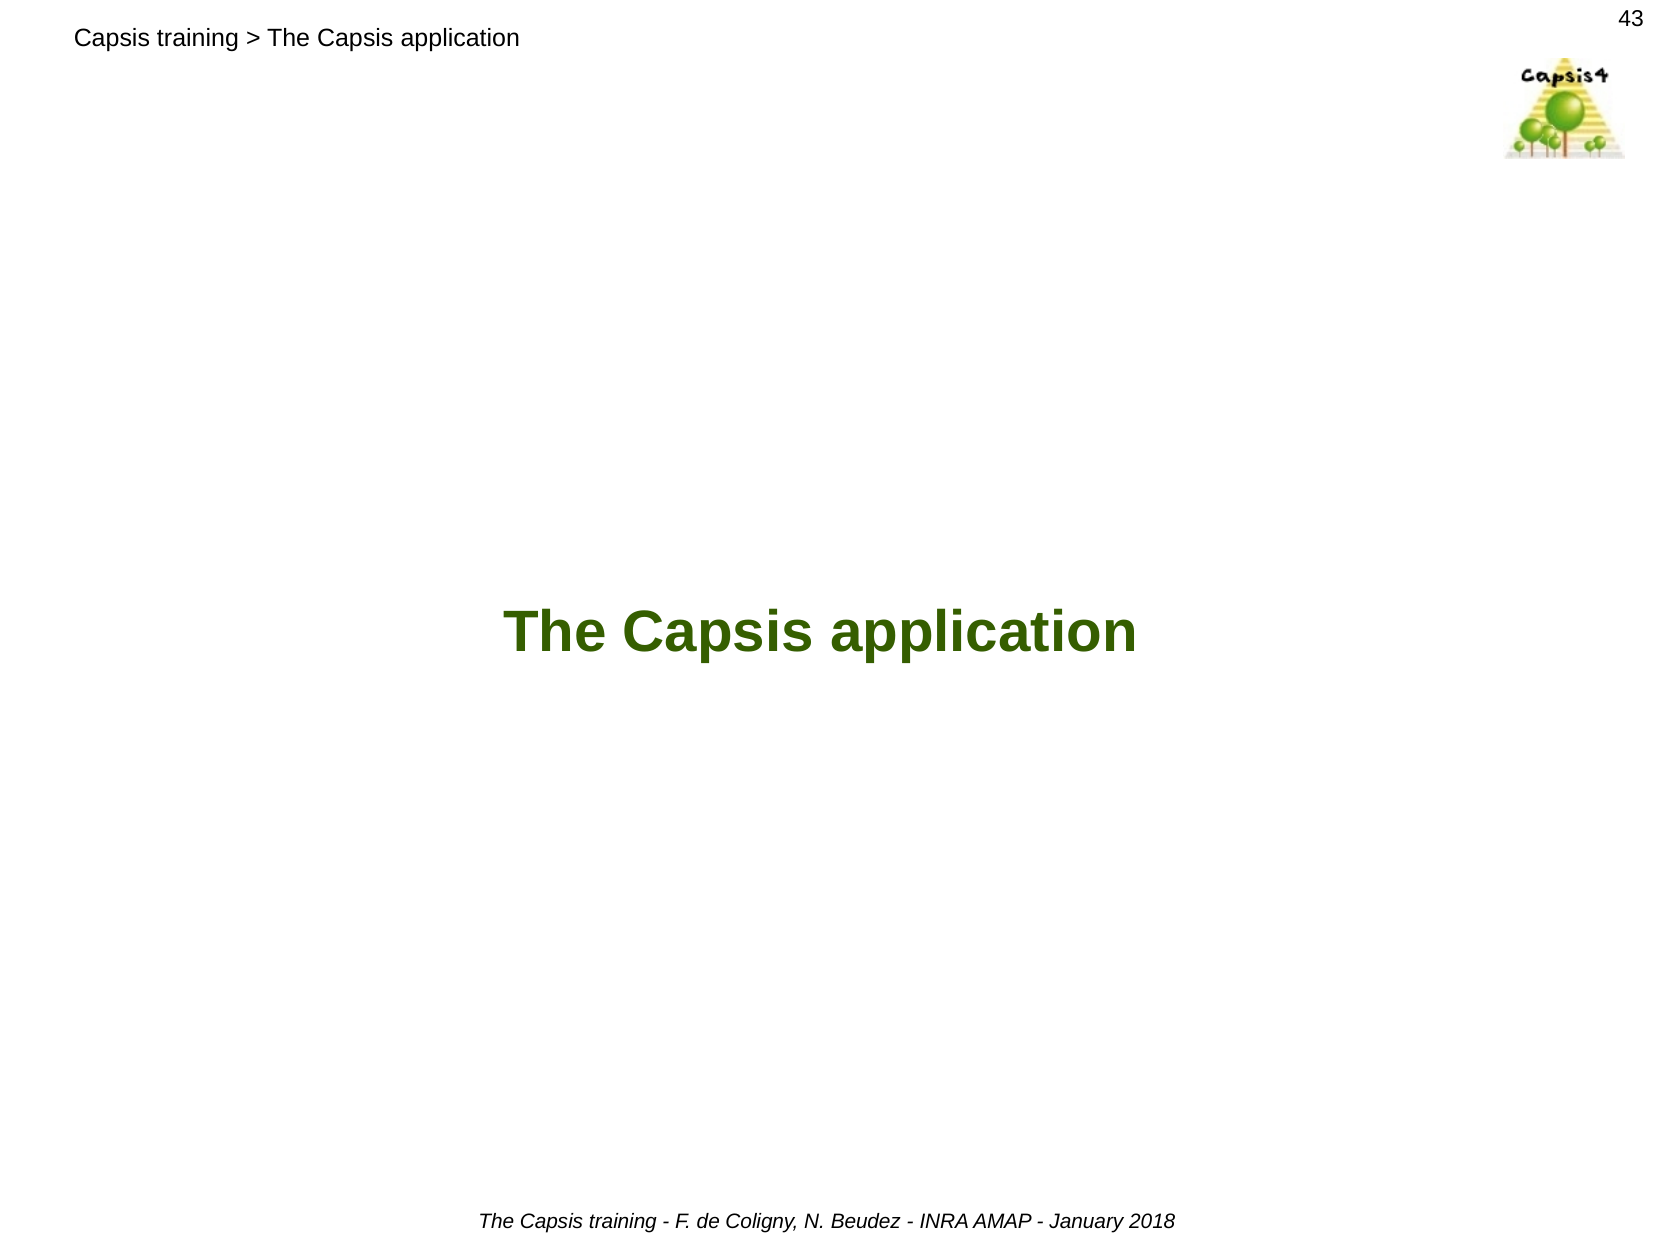

43
Capsis training > The Capsis application
The Capsis application
The Capsis training - F. de Coligny, N. Beudez - INRA AMAP - January 2018